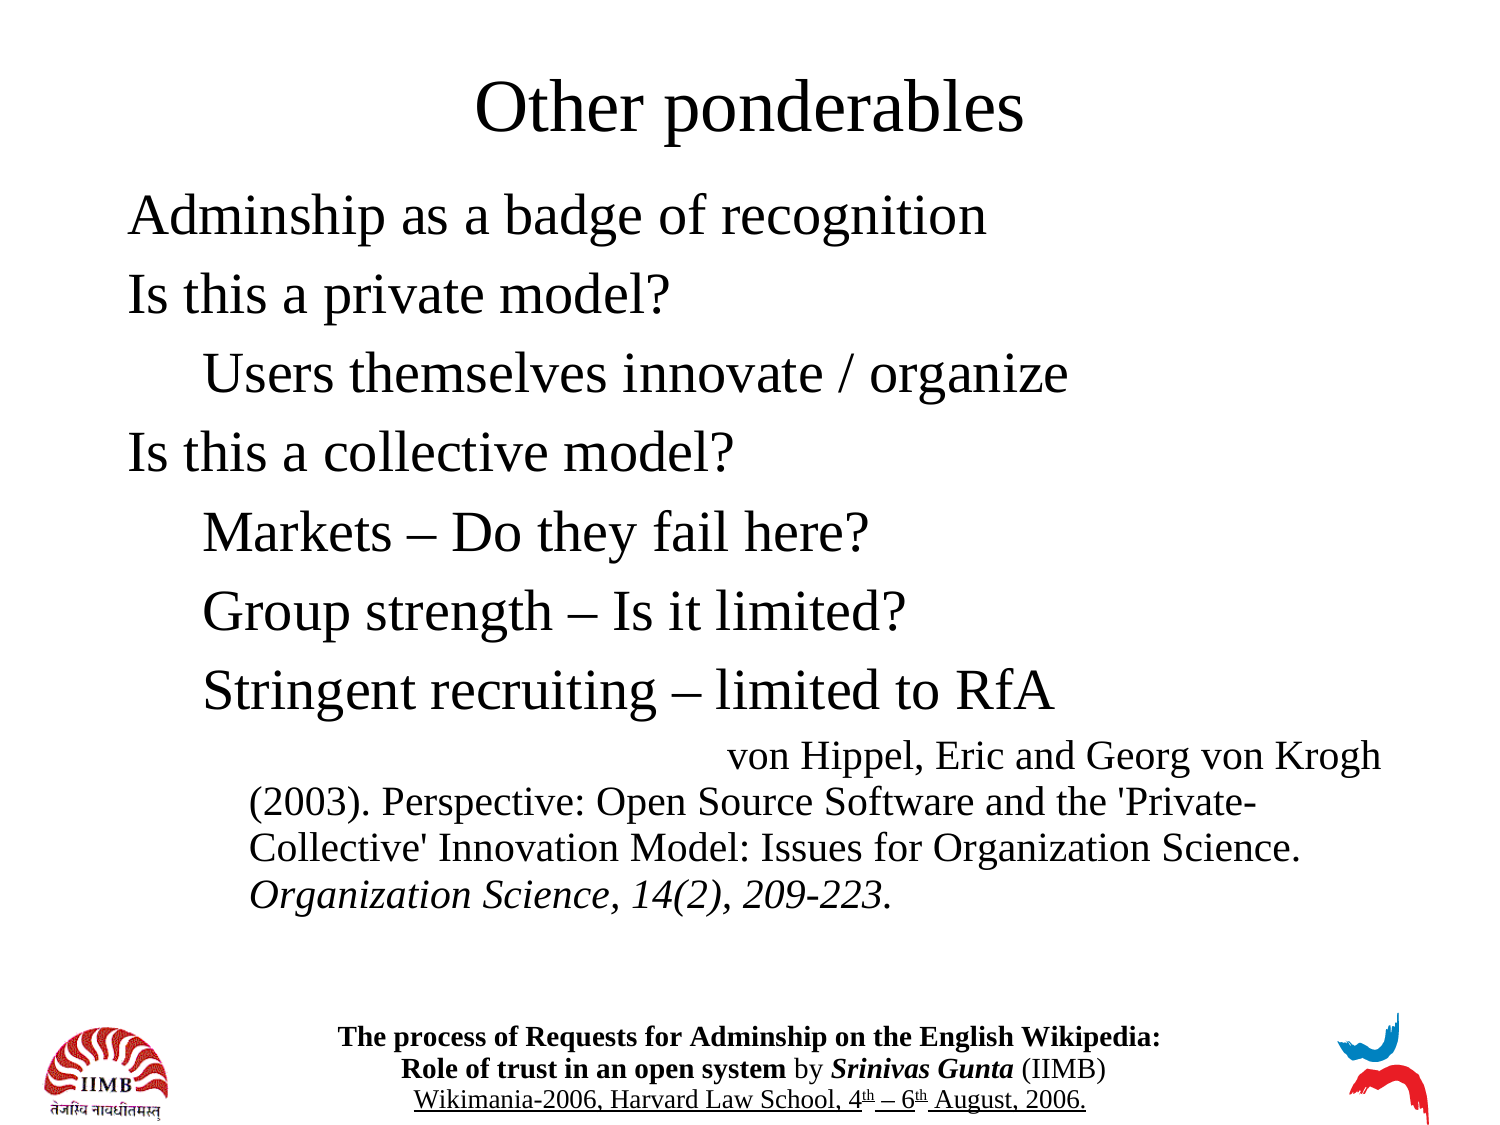

# Other ponderables
Adminship as a badge of recognition
Is this a private model?
Users themselves innovate / organize
Is this a collective model?
Markets – Do they fail here?
Group strength – Is it limited?
Stringent recruiting – limited to RfA
					von Hippel, Eric and Georg von Krogh (2003). Perspective: Open Source Software and the 'Private-Collective' Innovation Model: Issues for Organization Science. Organization Science, 14(2), 209-223.